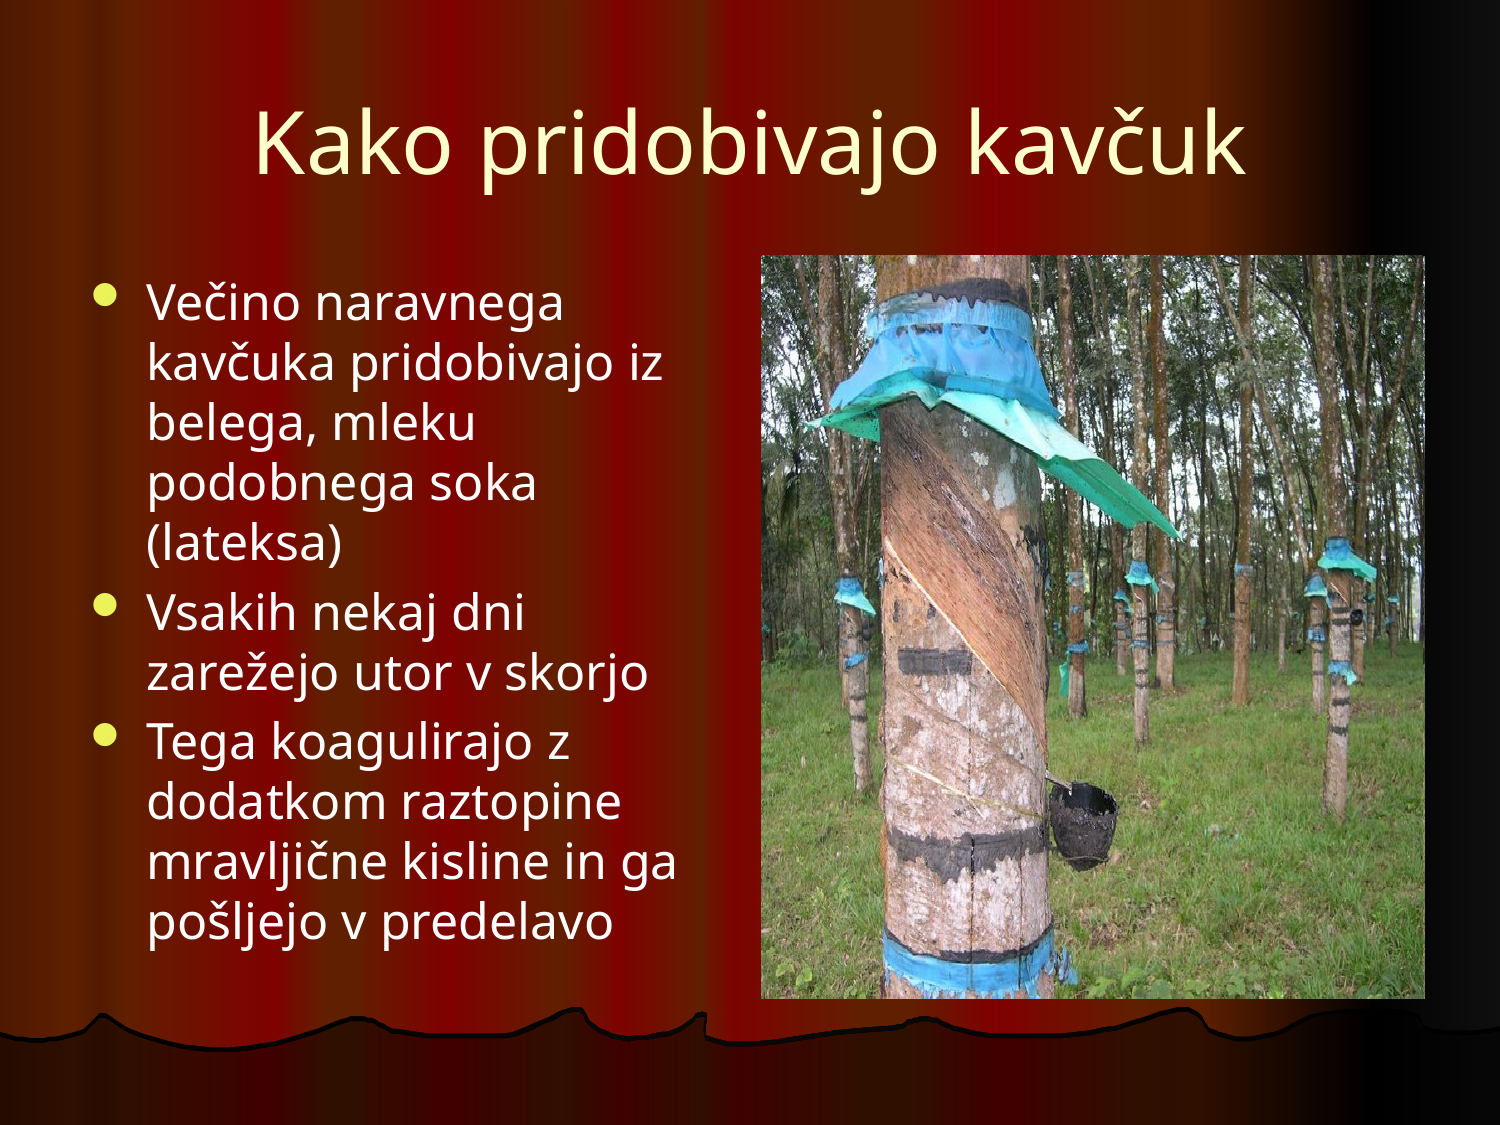

# Kako pridobivajo kavčuk
Večino naravnega kavčuka pridobivajo iz belega, mleku podobnega soka (lateksa)
Vsakih nekaj dni zarežejo utor v skorjo
Tega koagulirajo z dodatkom raztopine mravljične kisline in ga pošljejo v predelavo